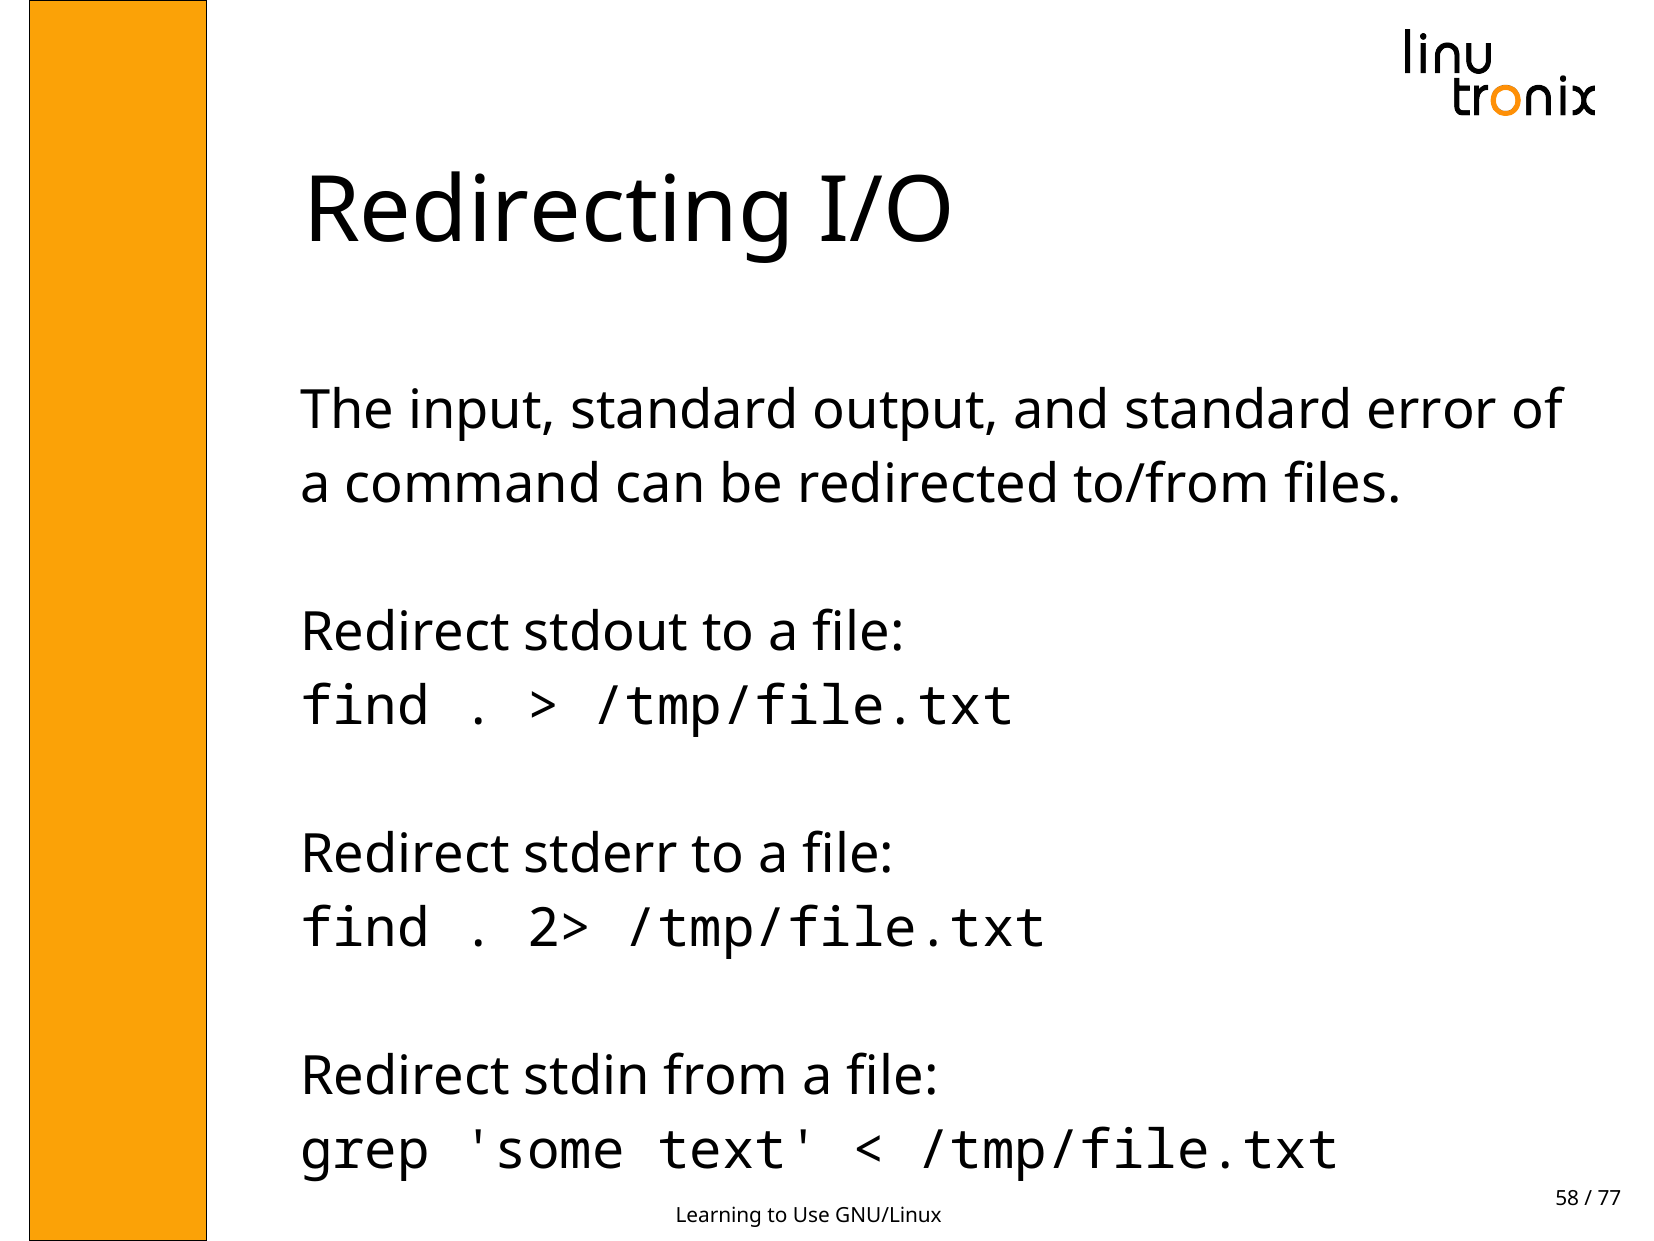

Redirecting I/O
The input, standard output, and standard error of
a command can be redirected to/from files.
Redirect stdout to a file:
find . > /tmp/file.txt
Redirect stderr to a file:
find . 2> /tmp/file.txt
Redirect stdin from a file:
grep 'some text' < /tmp/file.txt
58
Firmenvorstellung Linutronix V3.3